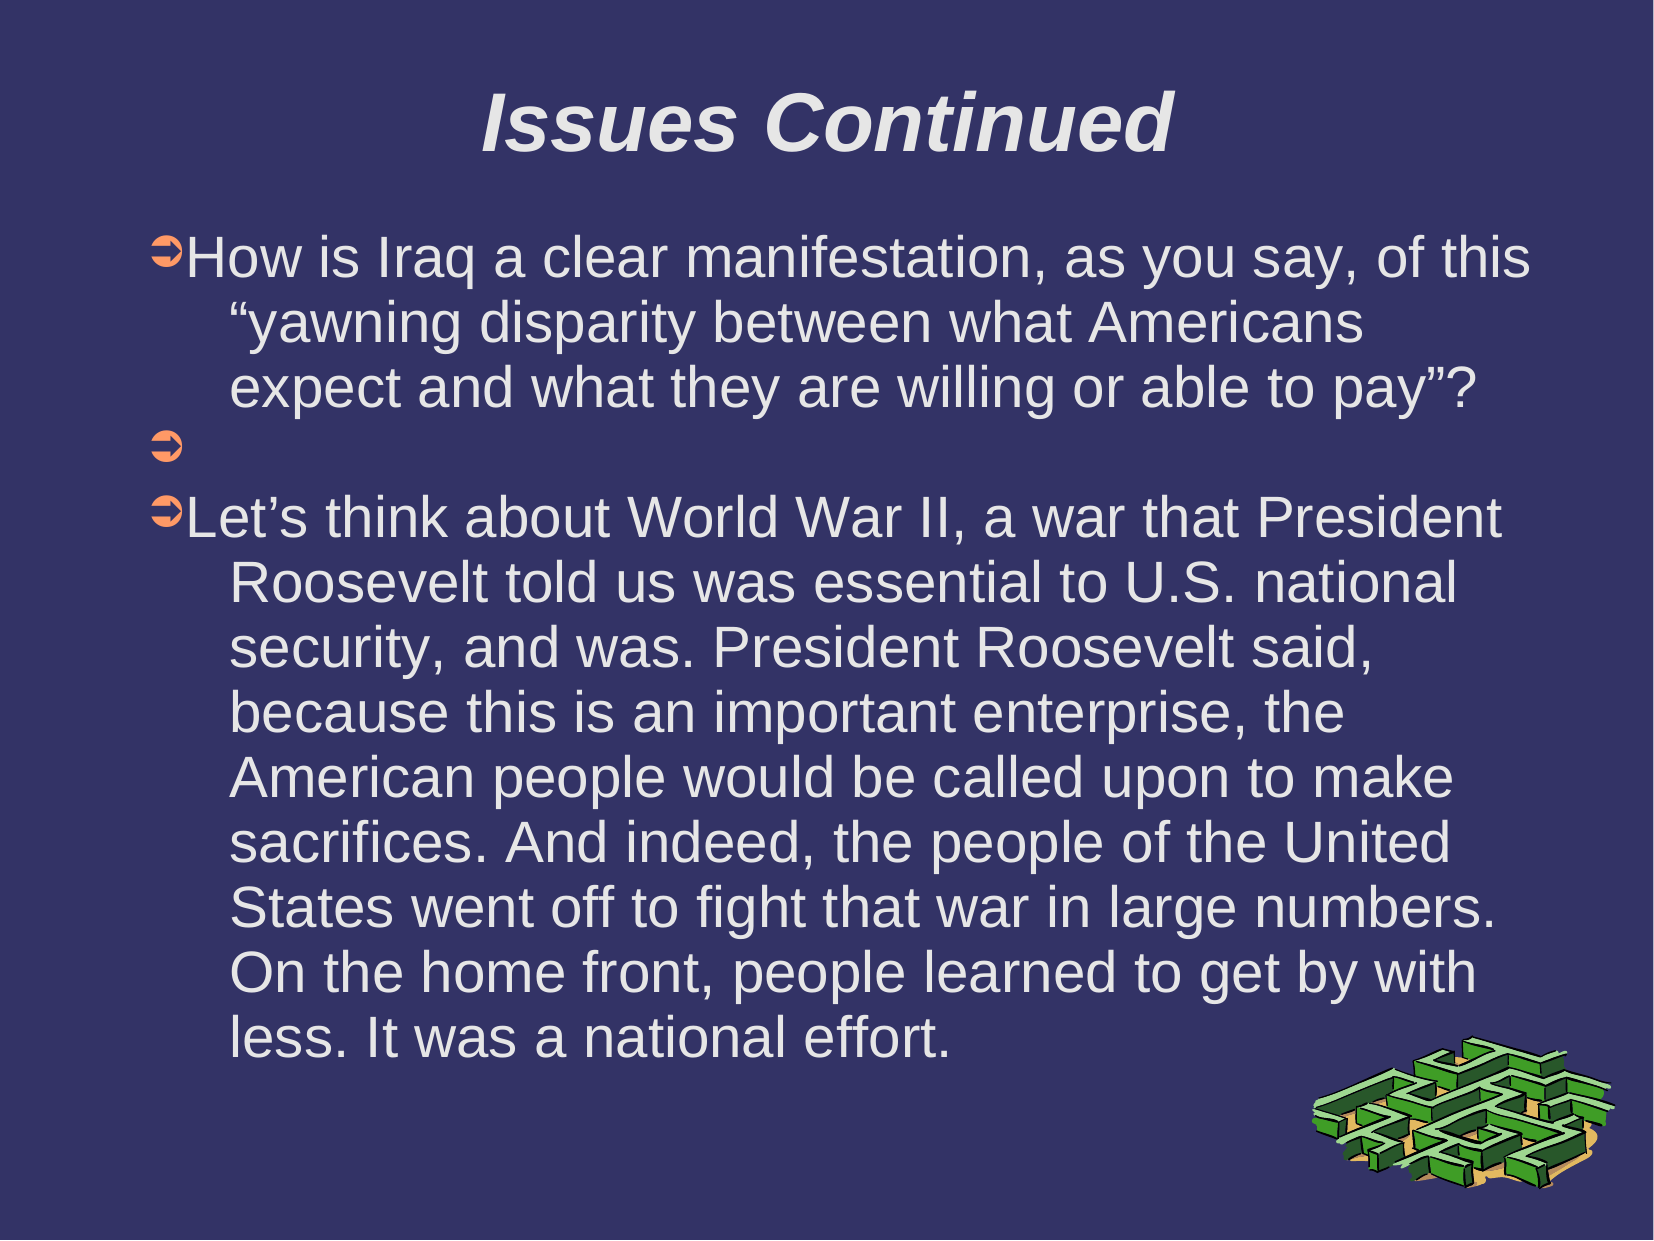

# Issues Continued
How is Iraq a clear manifestation, as you say, of this “yawning disparity between what Americans expect and what they are willing or able to pay”?
Let’s think about World War II, a war that President Roosevelt told us was essential to U.S. national security, and was. President Roosevelt said, because this is an important enterprise, the American people would be called upon to make sacrifices. And indeed, the people of the United States went off to fight that war in large numbers. On the home front, people learned to get by with less. It was a national effort.